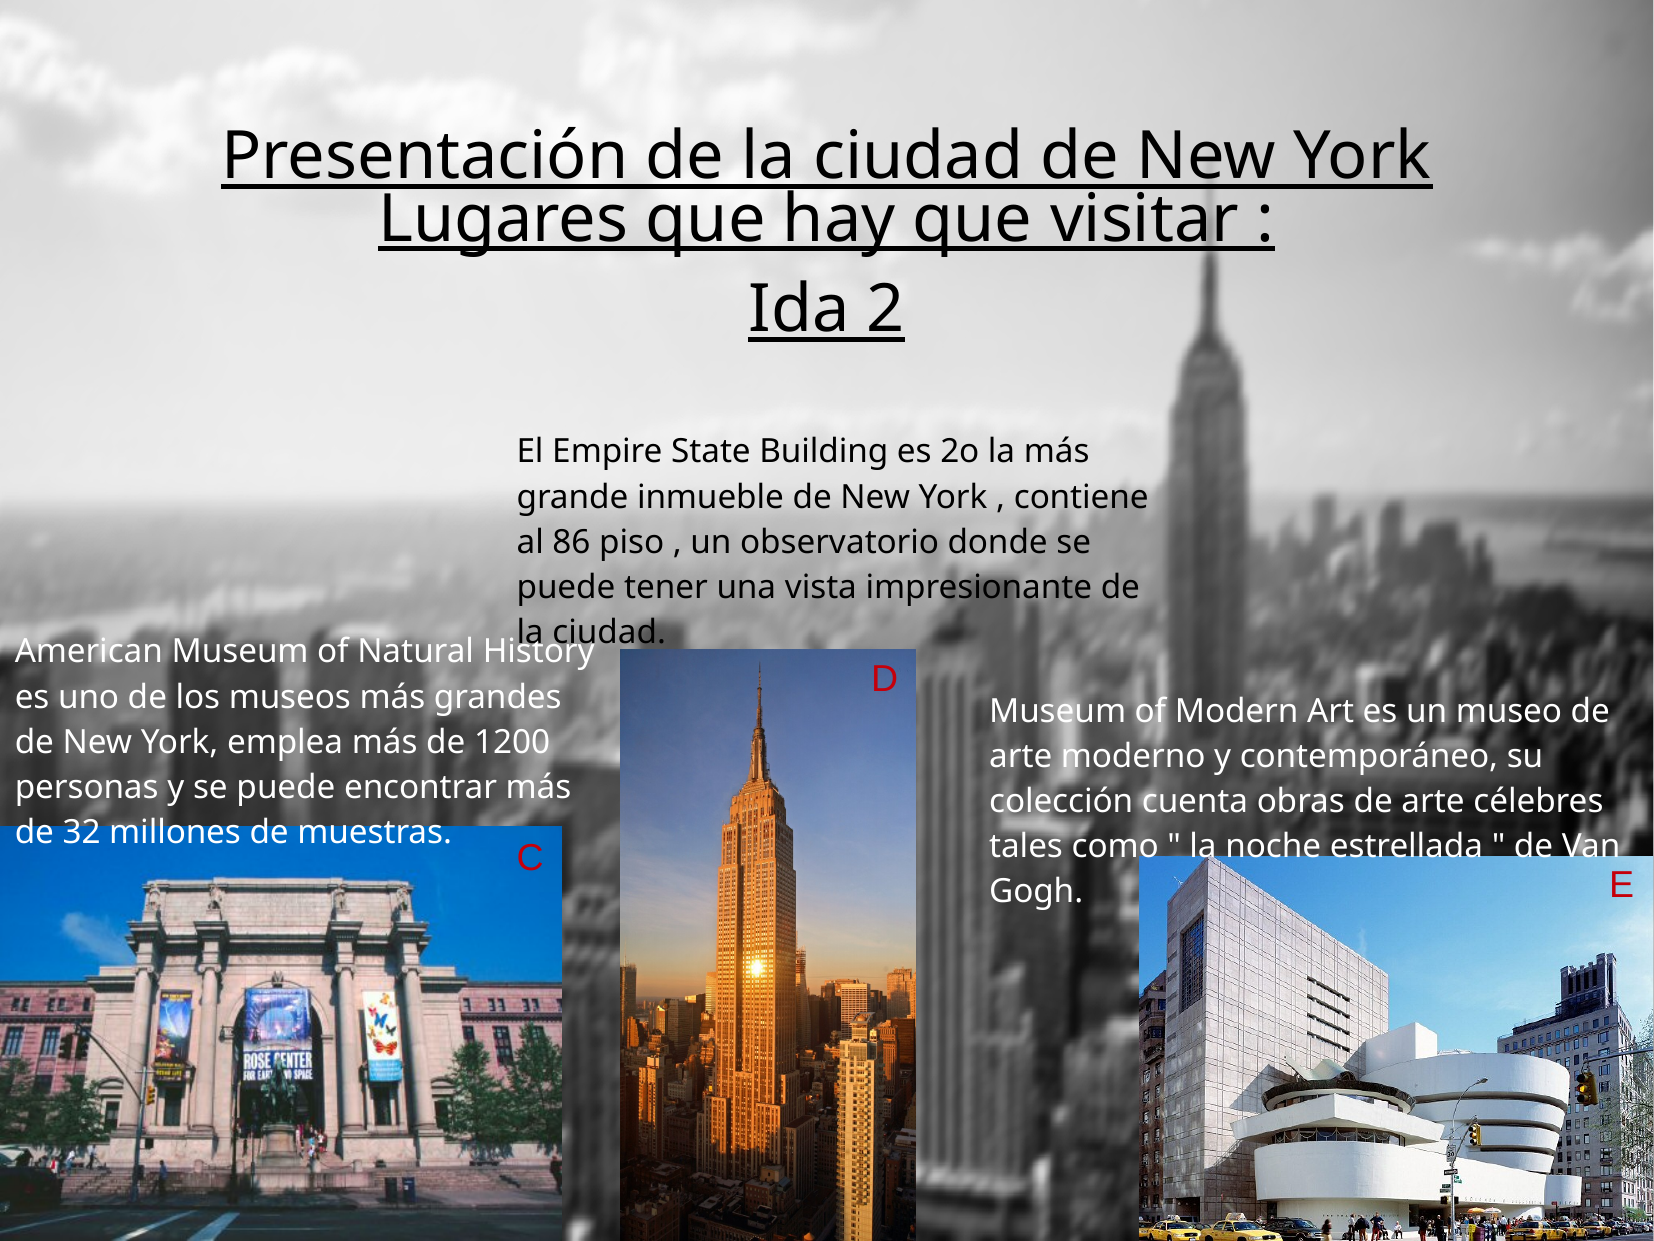

# Presentación de la ciudad de New York
Lugares que hay que visitar : Ida 2
El Empire State Building es 2o la más grande inmueble de New York , contiene al 86 piso , un observatorio donde se puede tener una vista impresionante de la ciudad.
American Museum of Natural History es uno de los museos más grandes de New York, emplea más de 1200 personas y se puede encontrar más de 32 millones de muestras.
D
Museum of Modern Art es un museo de arte moderno y contemporáneo, su colección cuenta obras de arte célebres tales como " la noche estrellada " de Van Gogh.
C
E